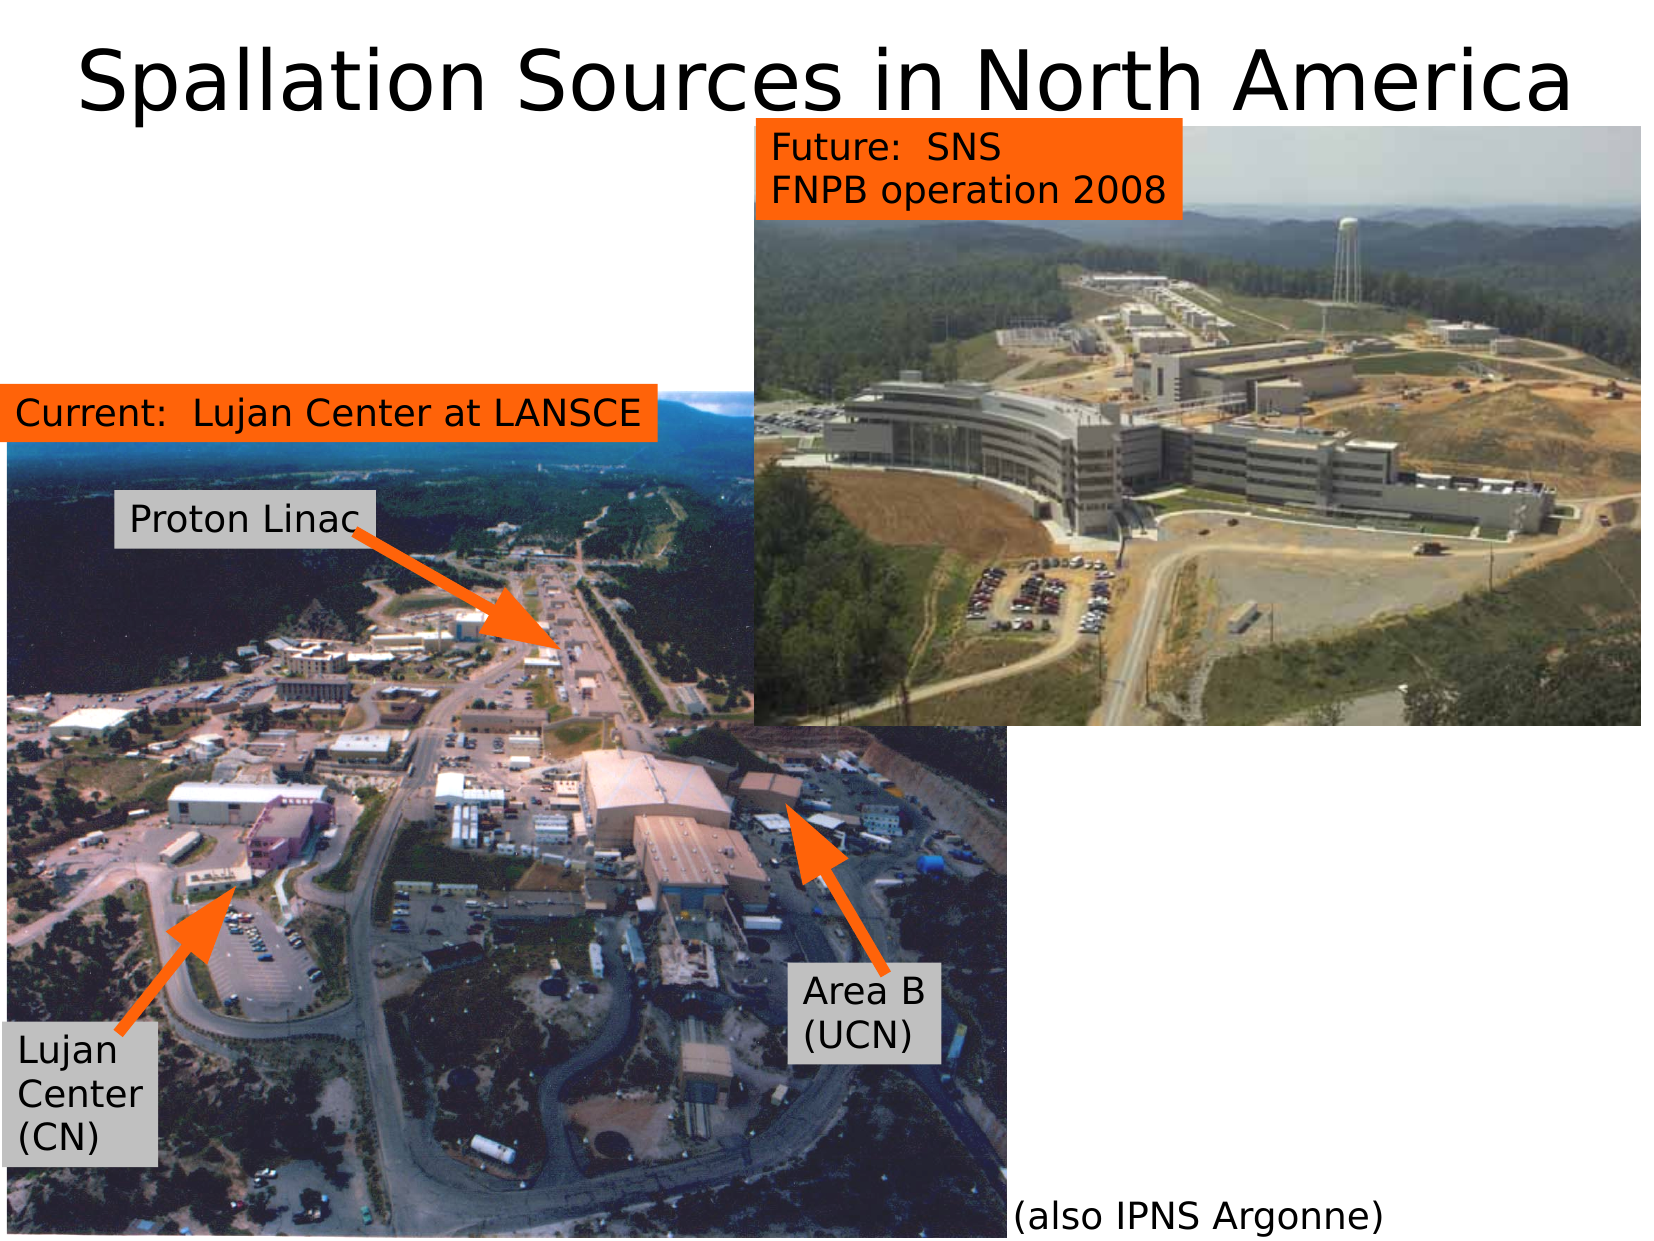

# Spallation Sources in North America
Future: SNS
FNPB operation 2008
Current: Lujan Center at LANSCE
Proton Linac
Area B
(UCN)
Lujan
Center
(CN)
(also IPNS Argonne)